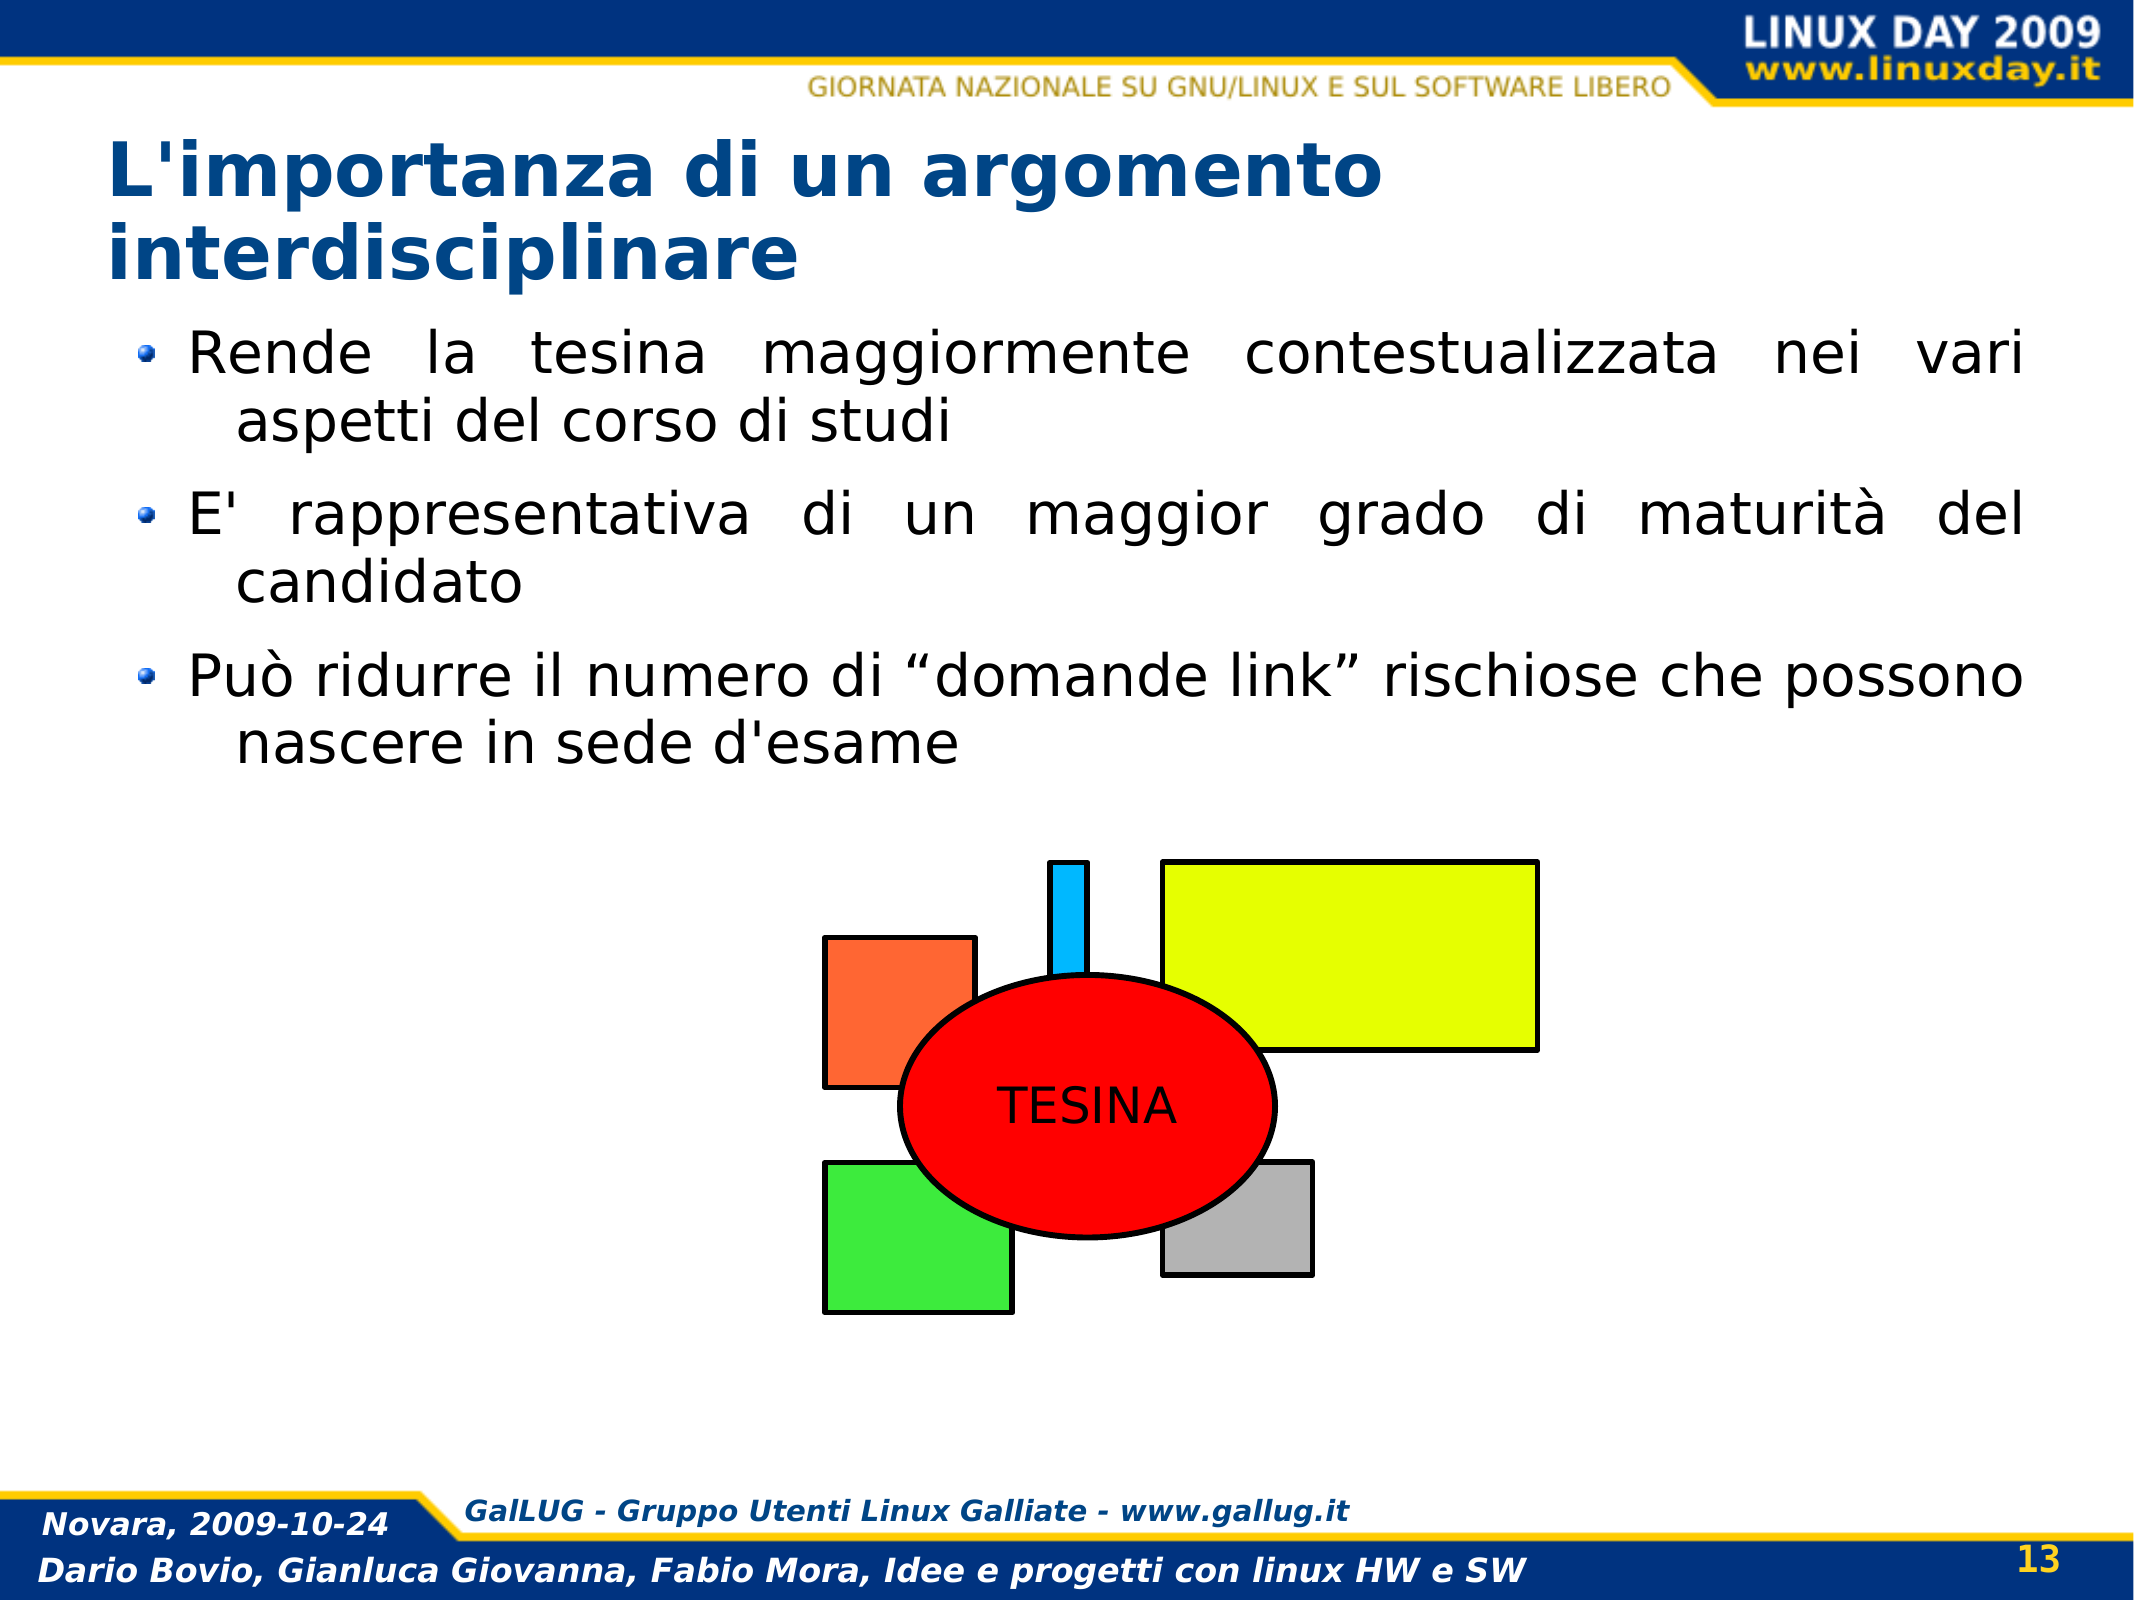

# L'importanza di un argomento interdisciplinare
Rende la tesina maggiormente contestualizzata nei vari aspetti del corso di studi
E' rappresentativa di un maggior grado di maturità del candidato
Può ridurre il numero di “domande link” rischiose che possono nascere in sede d'esame
TESINA